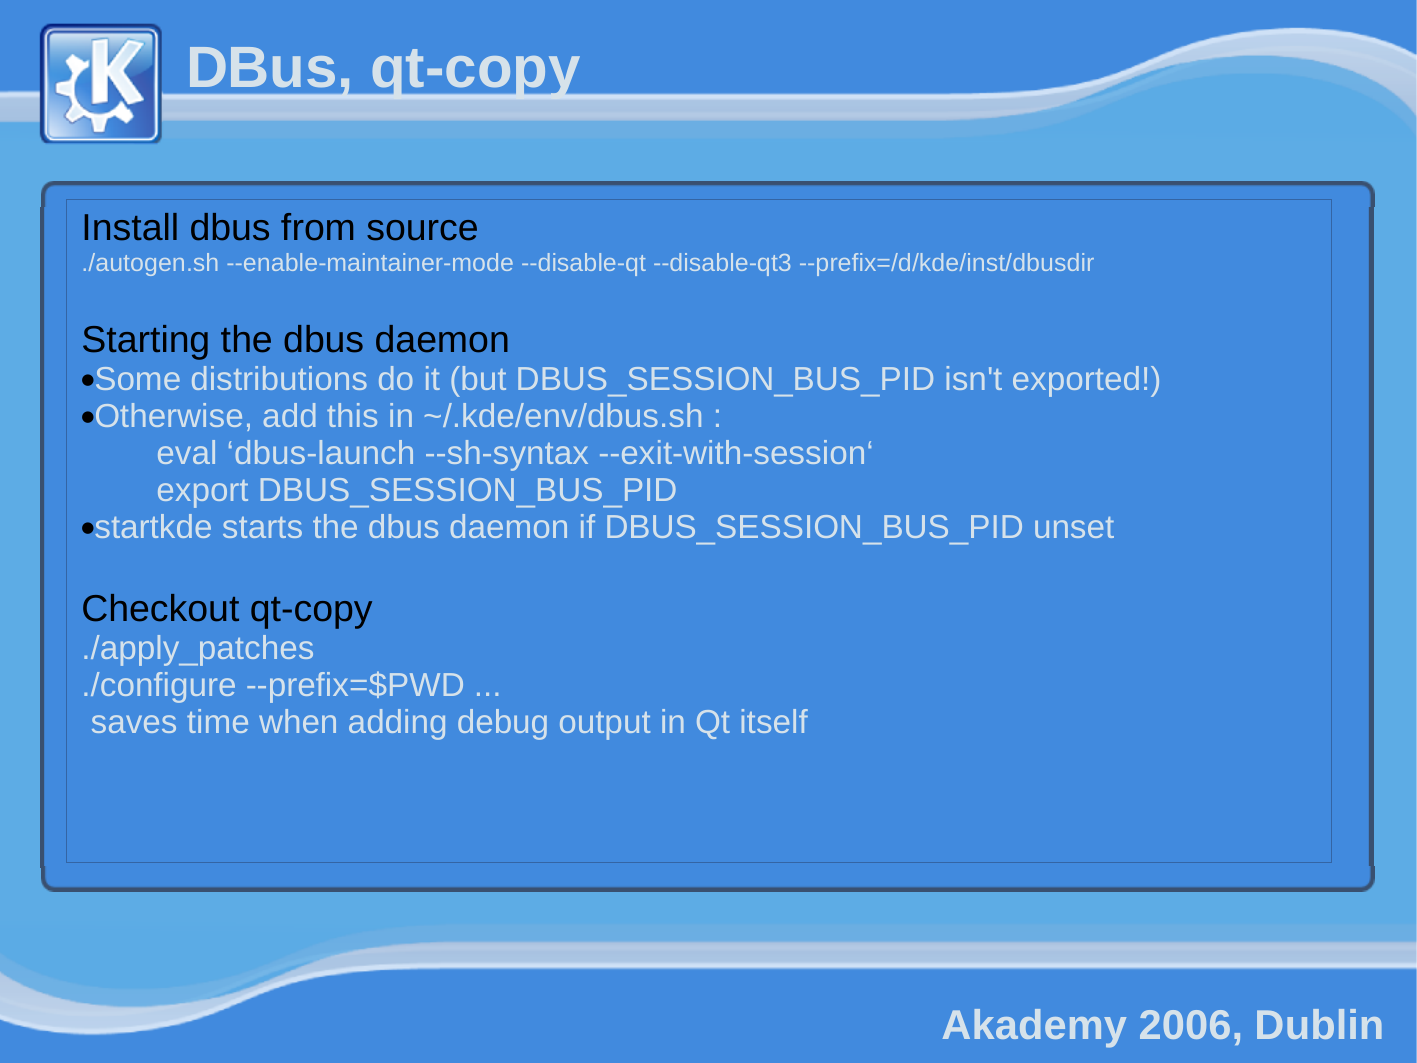

DBus, qt-copy
Install dbus from source
./autogen.sh --enable-maintainer-mode --disable-qt --disable-qt3 --prefix=/d/kde/inst/dbusdir
Starting the dbus daemon
Some distributions do it (but DBUS_SESSION_BUS_PID isn't exported!)
Otherwise, add this in ~/.kde/env/dbus.sh :
	eval ‘dbus-launch --sh-syntax --exit-with-session‘
	export DBUS_SESSION_BUS_PID
startkde starts the dbus daemon if DBUS_SESSION_BUS_PID unset
Checkout qt-copy
./apply_patches
./configure --prefix=$PWD ...
 saves time when adding debug output in Qt itself